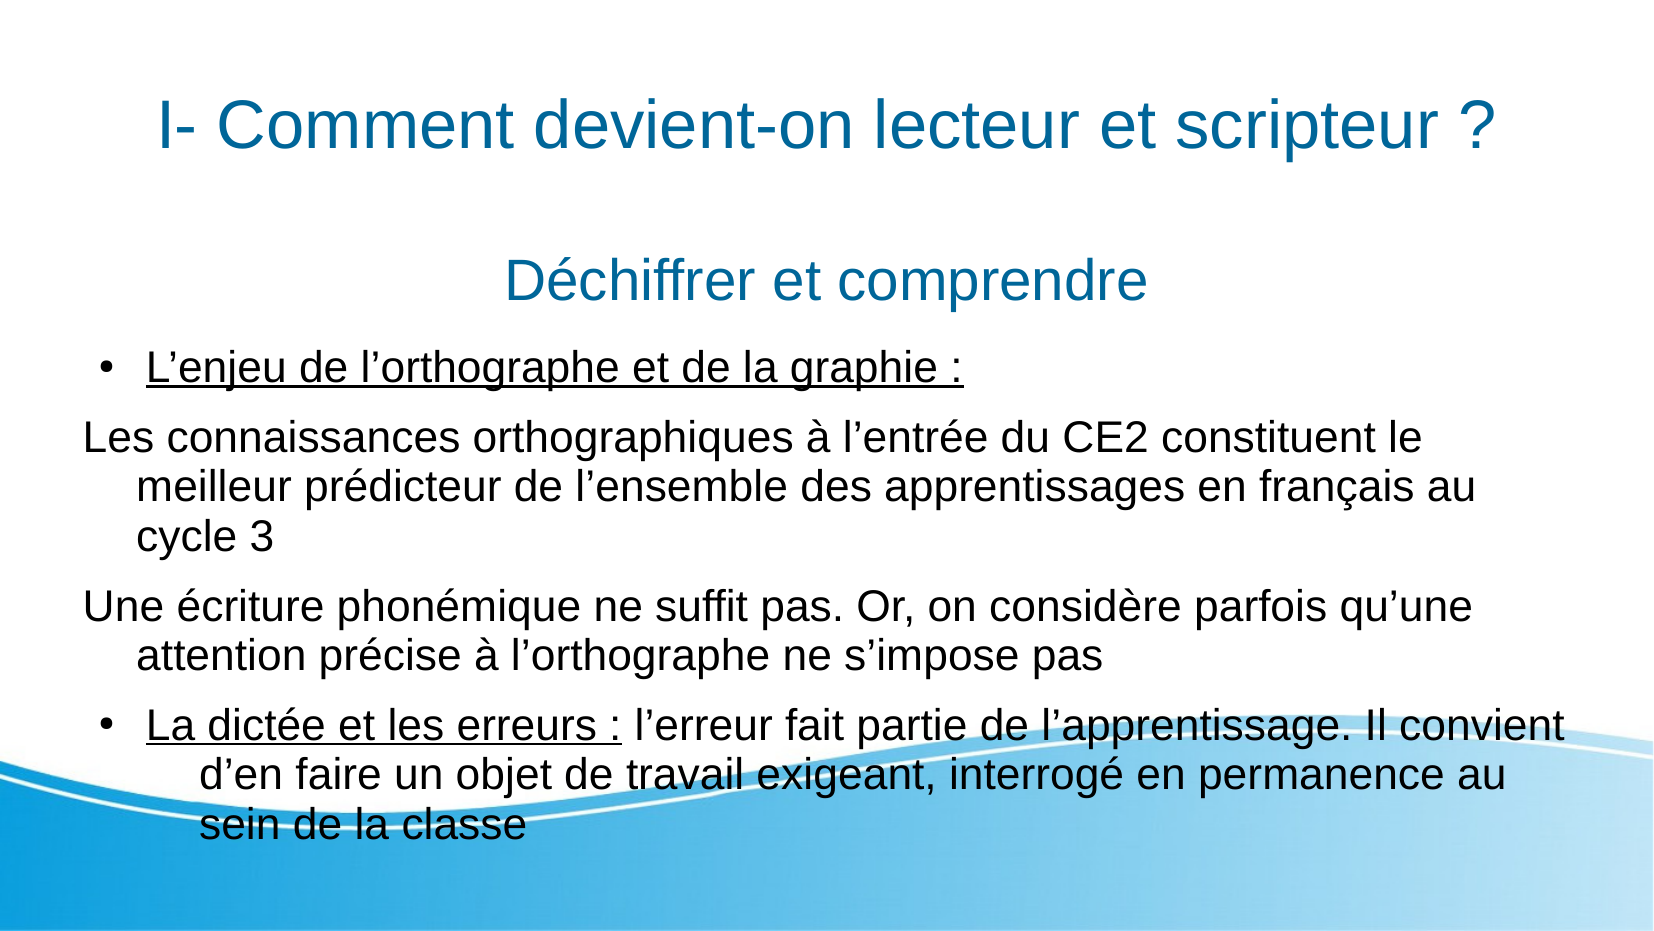

# I- Comment devient-on lecteur et scripteur ?
Déchiffrer et comprendre
L’enjeu de l’orthographe et de la graphie :
Les connaissances orthographiques à l’entrée du CE2 constituent le meilleur prédicteur de l’ensemble des apprentissages en français au cycle 3
Une écriture phonémique ne suffit pas. Or, on considère parfois qu’une attention précise à l’orthographe ne s’impose pas
La dictée et les erreurs : l’erreur fait partie de l’apprentissage. Il convient d’en faire un objet de travail exigeant, interrogé en permanence au sein de la classe